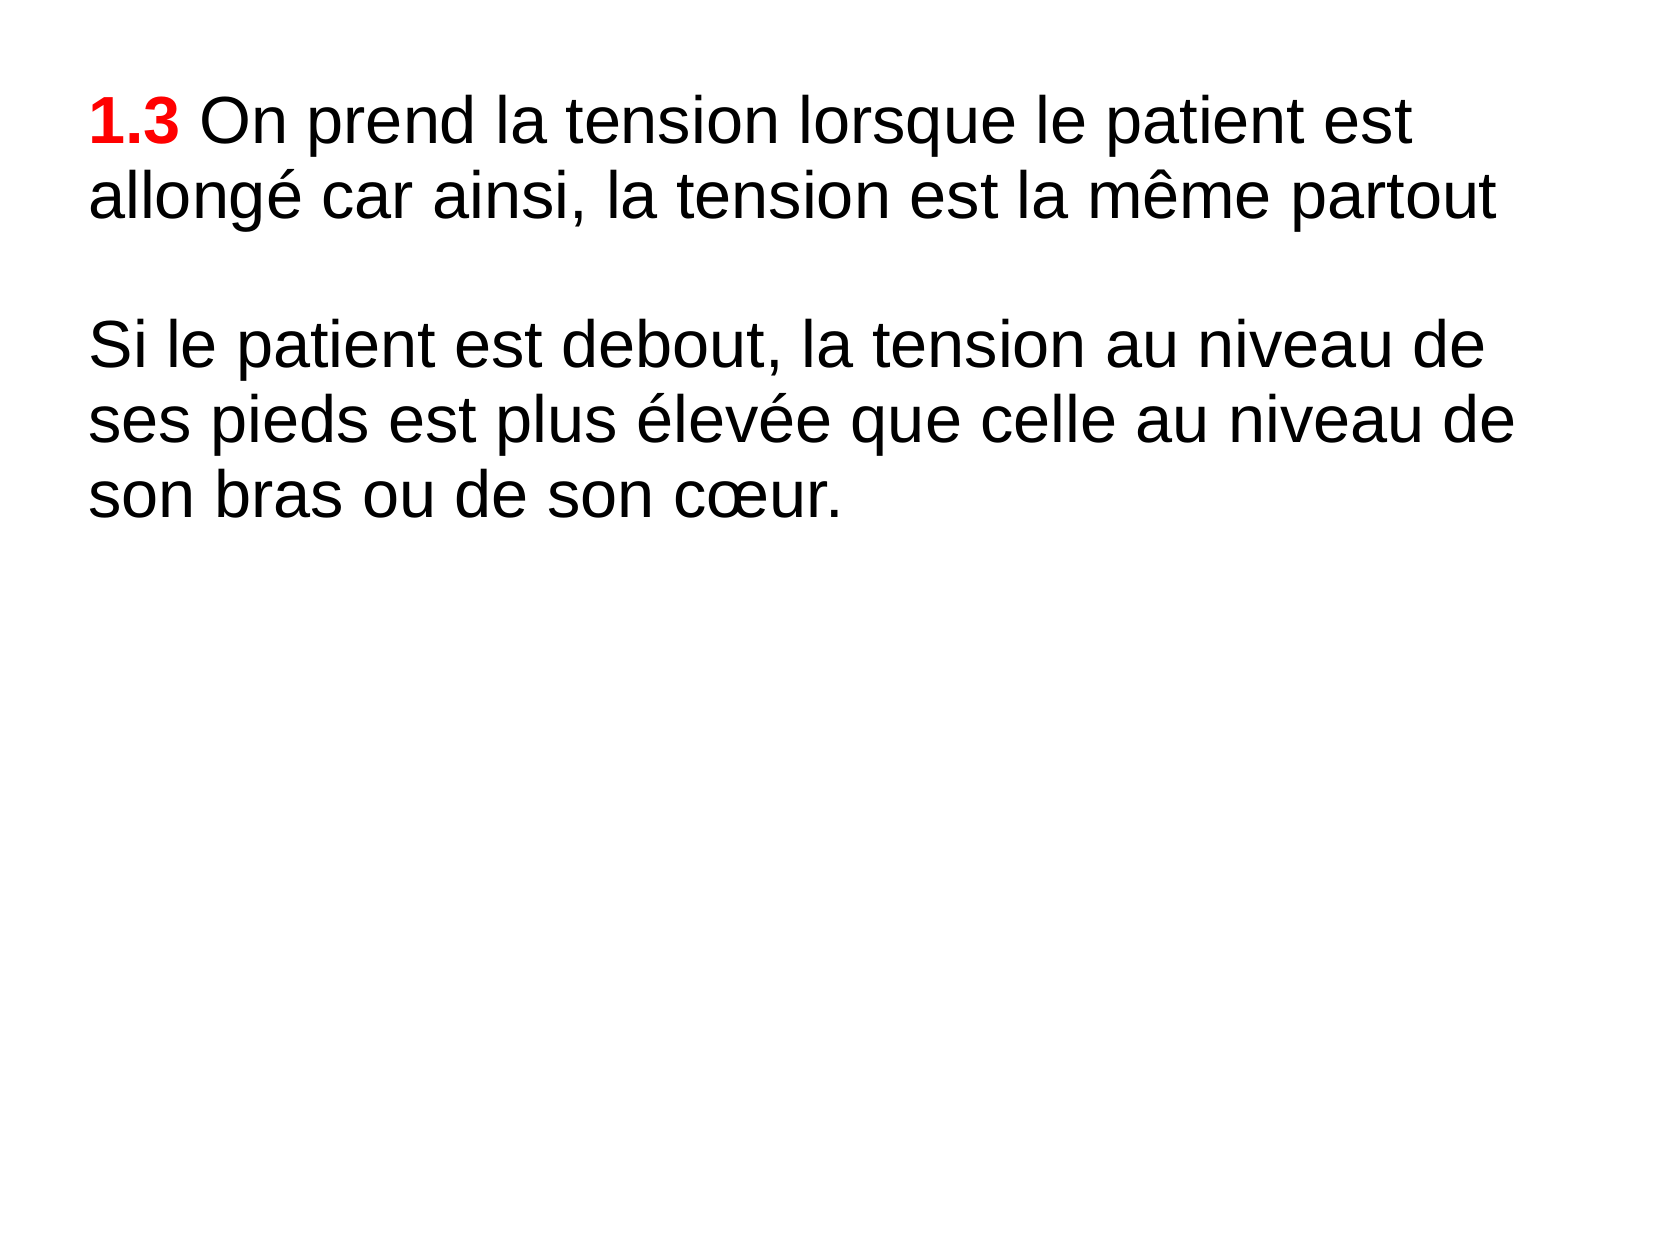

1.3 On prend la tension lorsque le patient est allongé car ainsi, la tension est la même partout
Si le patient est debout, la tension au niveau de ses pieds est plus élevée que celle au niveau de son bras ou de son cœur.